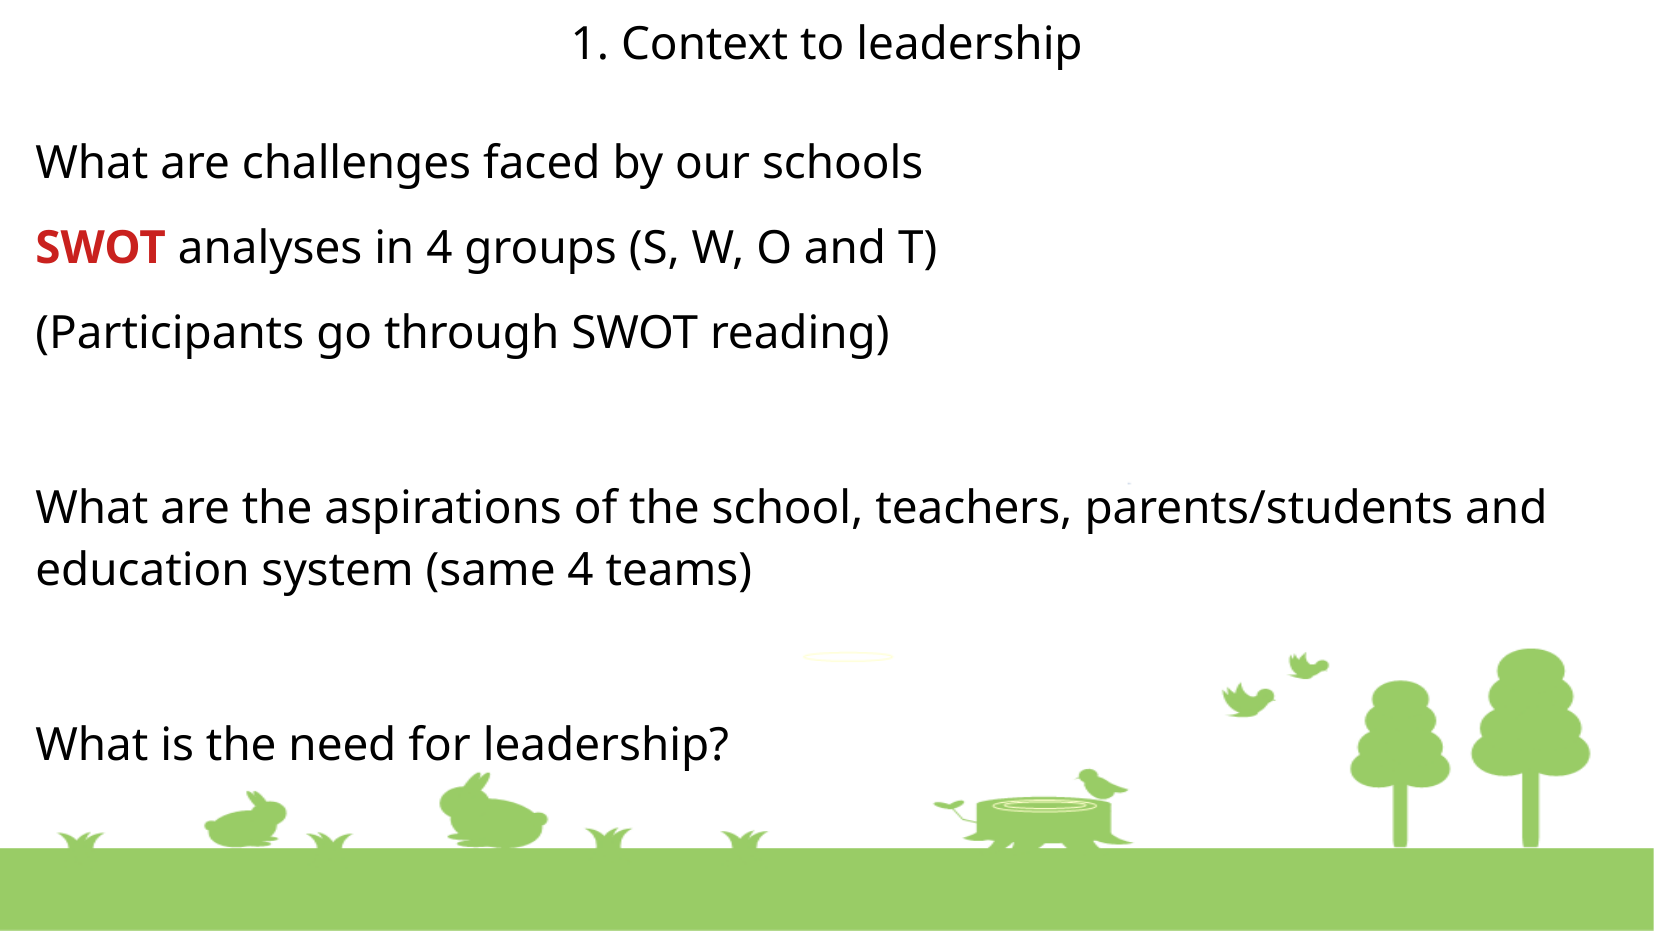

# 1. Context to leadership
What are challenges faced by our schools
SWOT analyses in 4 groups (S, W, O and T)
(Participants go through SWOT reading)
What are the aspirations of the school, teachers, parents/students and education system (same 4 teams)
What is the need for leadership?